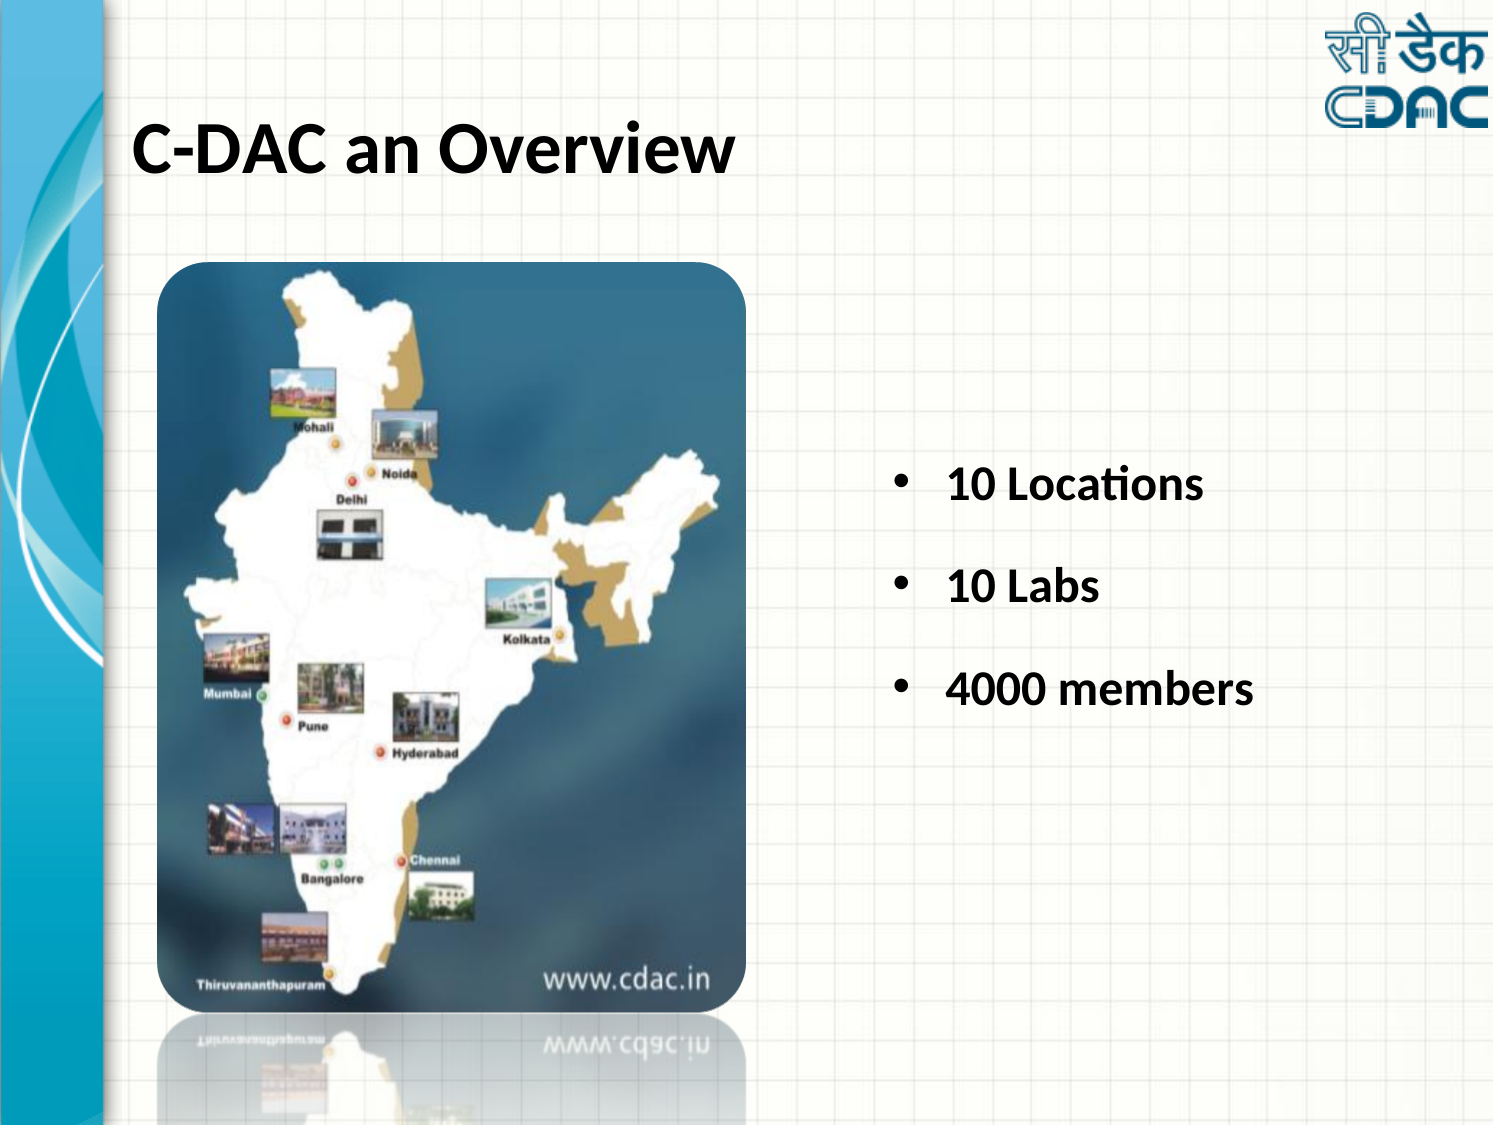

C-DAC an Overview
10 Locations
10 Labs
4000 members